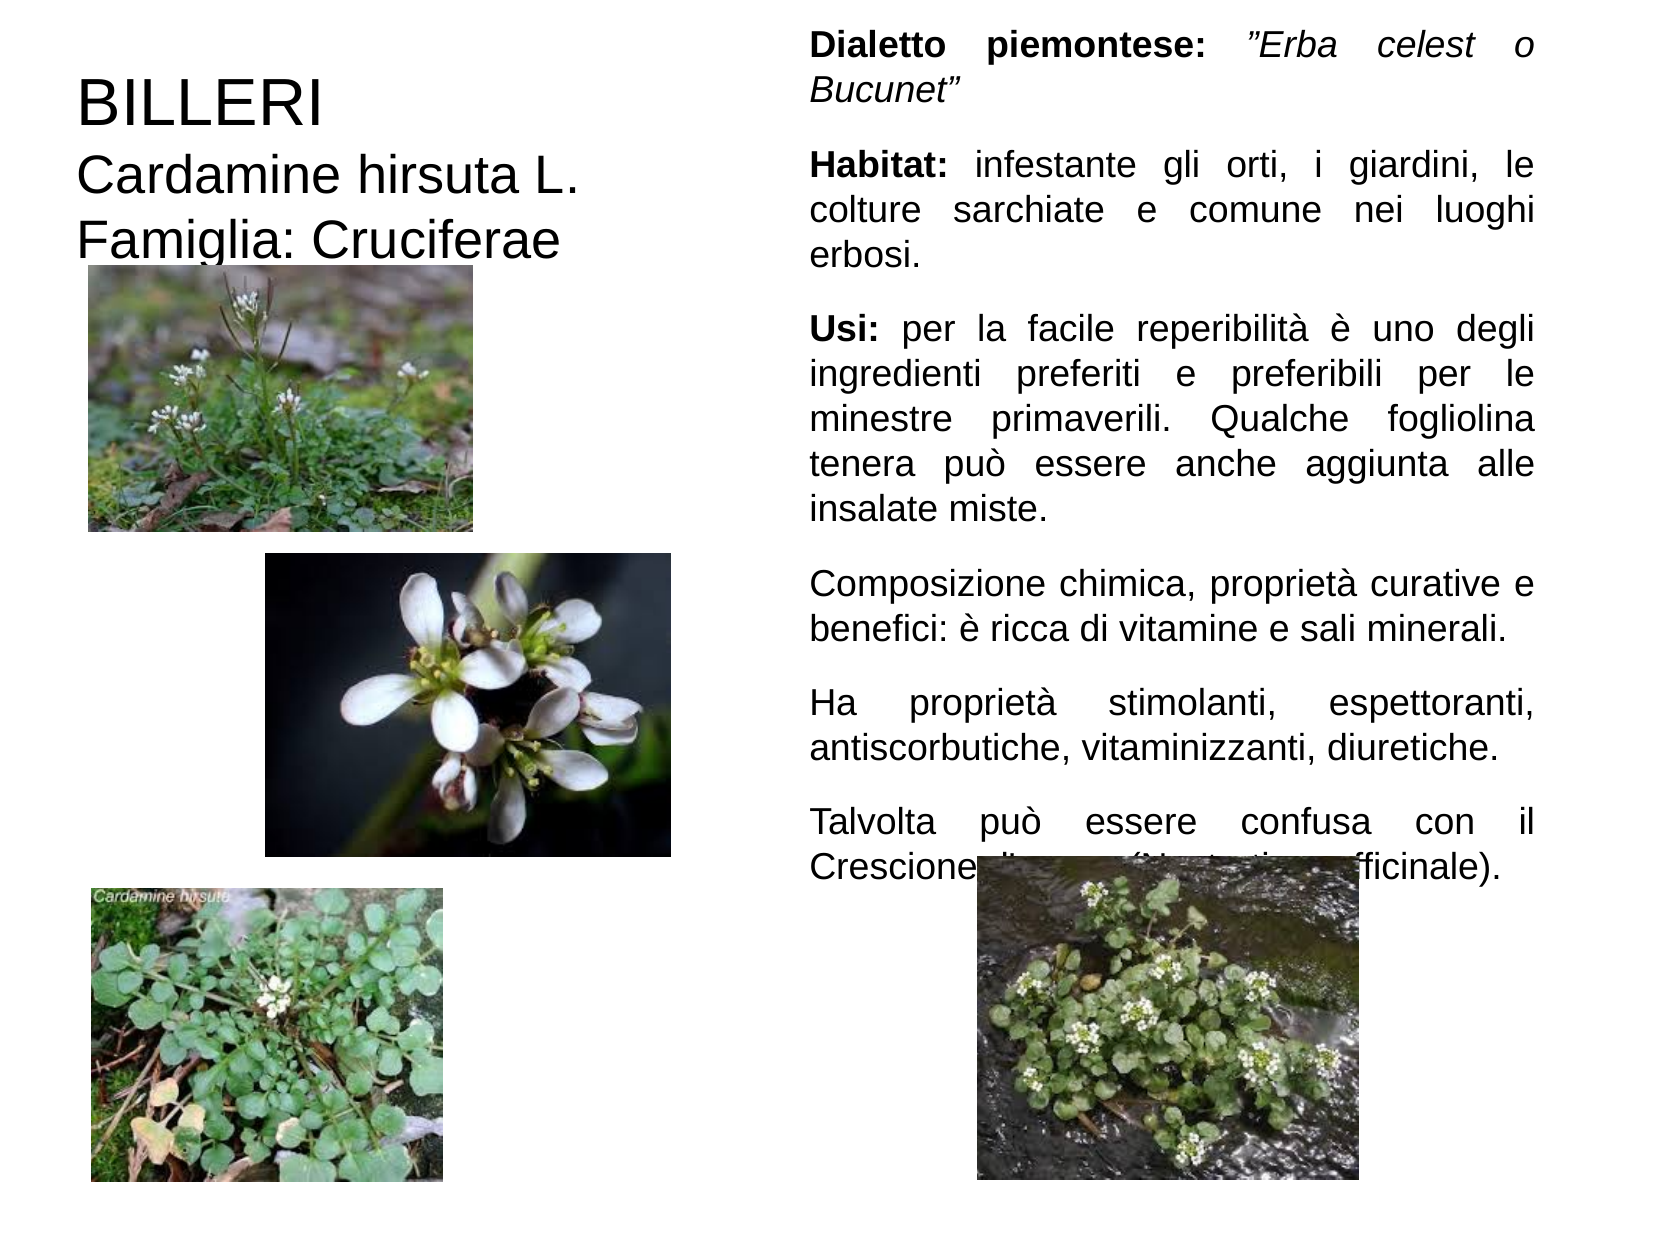

Dialetto piemontese: ”Erba celest o Bucunet”
Habitat: infestante gli orti, i giardini, le colture sarchiate e comune nei luoghi erbosi.
Usi: per la facile reperibilità è uno degli ingredienti preferiti e preferibili per le minestre primaverili. Qualche fogliolina tenera può essere anche aggiunta alle insalate miste.
Composizione chimica, proprietà curative e benefici: è ricca di vitamine e sali minerali.
Ha proprietà stimolanti, espettoranti, antiscorbutiche, vitaminizzanti, diuretiche.
Talvolta può essere confusa con il Crescione d'acqua (Nasturtium officinale).
# BILLERI Cardamine hirsuta L. Famiglia: Cruciferae